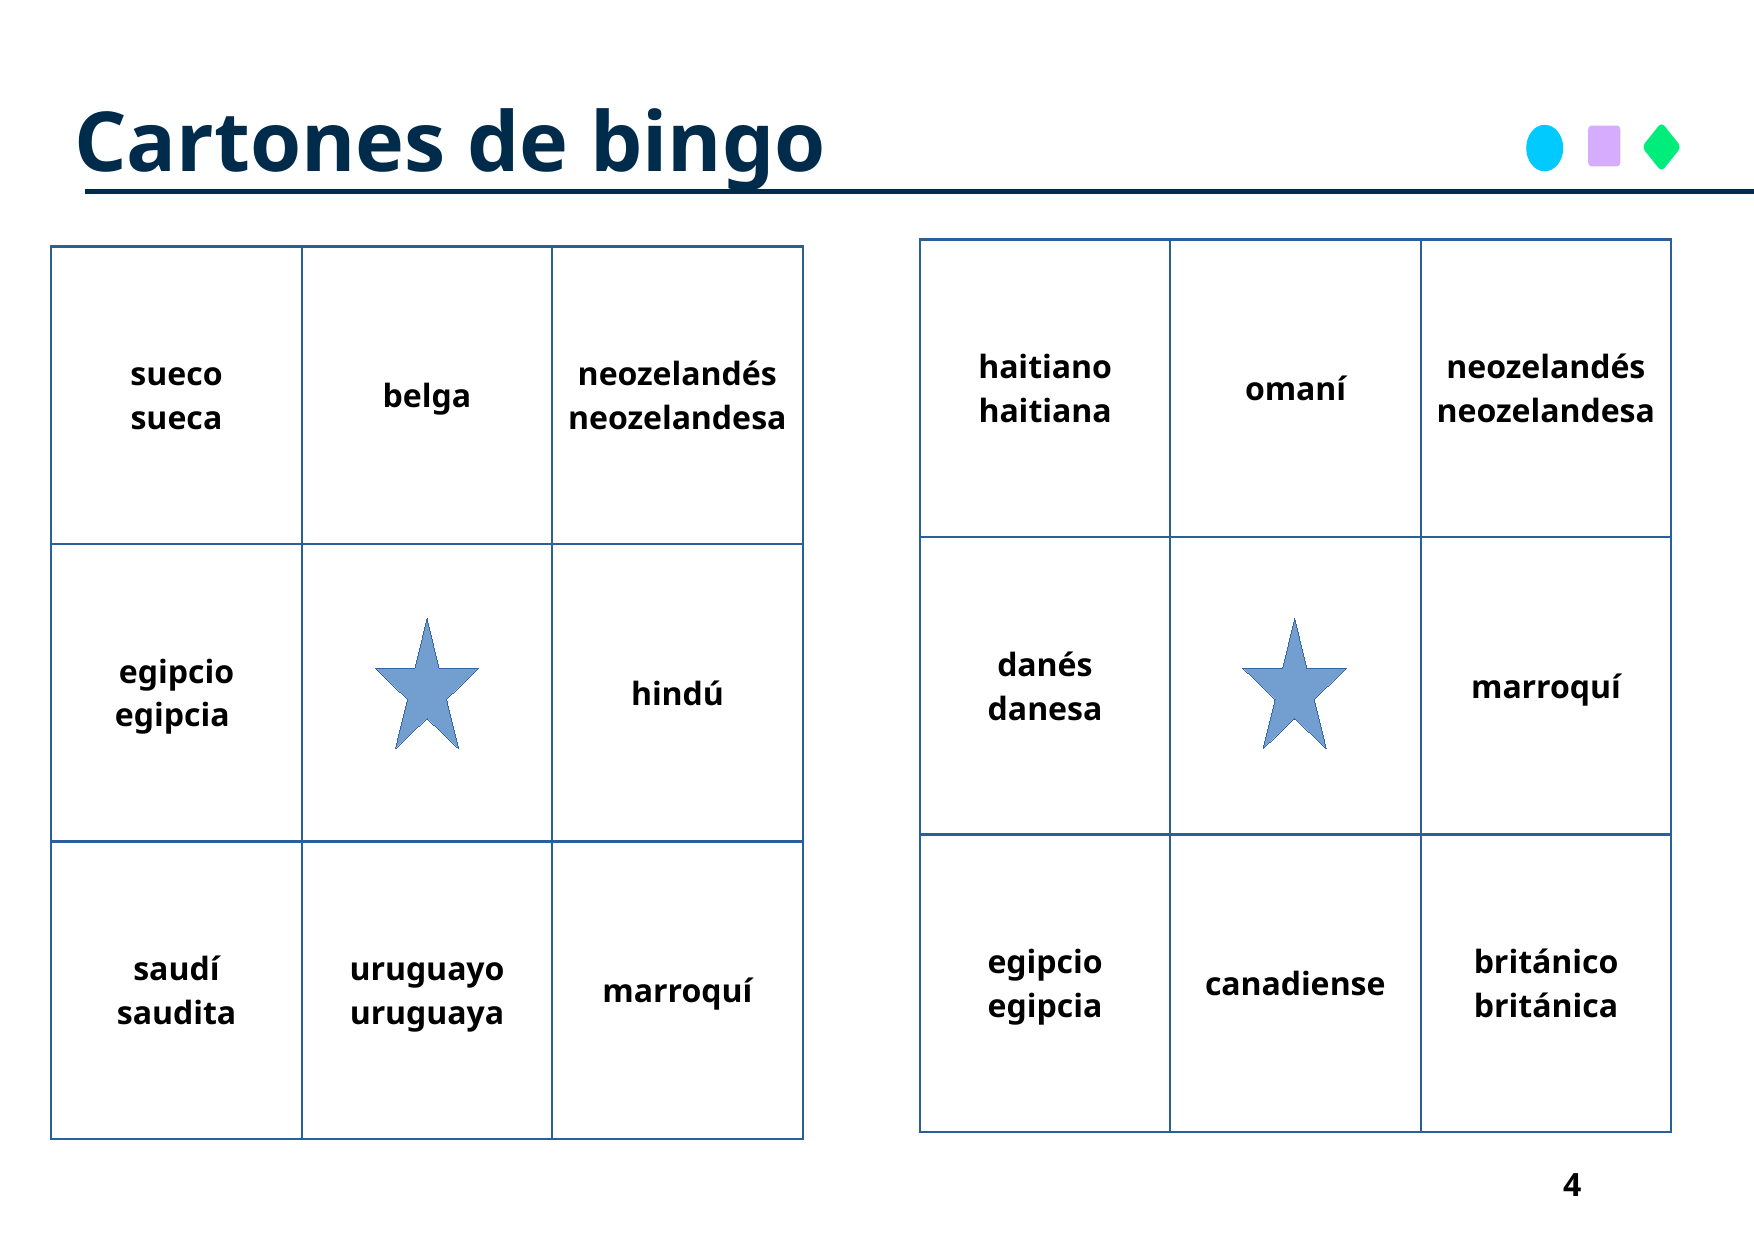

# Cartones de bingo
| haitiano haitiana | omaní | neozelandés neozelandesa |
| --- | --- | --- |
| danés danesa | | marroquí |
| egipcio egipcia | canadiense | británico británica |
| sueco sueca | belga | neozelandés neozelandesa |
| --- | --- | --- |
| egipcio egipcia | | hindú |
| saudí saudita | uruguayo uruguaya | marroquí |